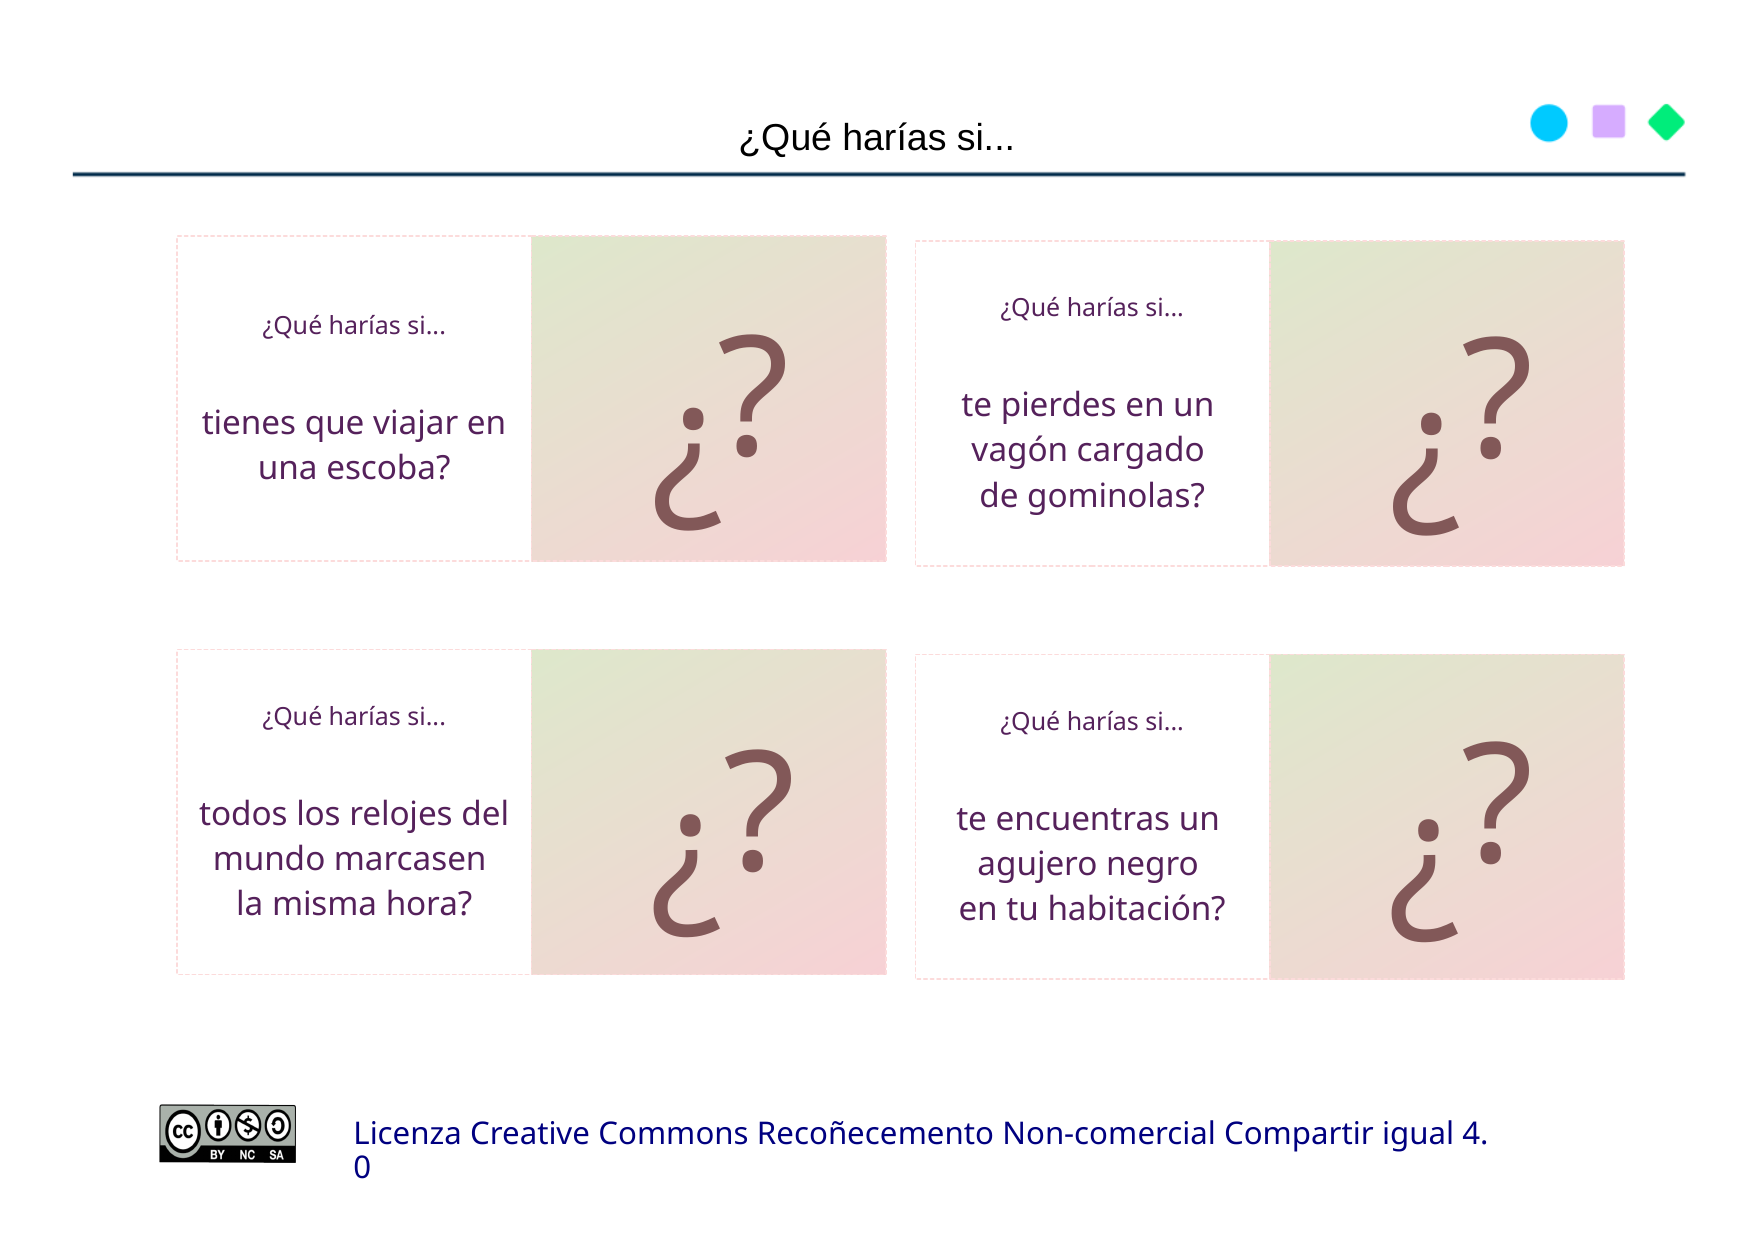

¿Qué harías si...
?
?
¿Qué harías si...
 tienes que viajar en
una escoba?
?
?
¿Qué harías si...
te pierdes en un
vagón cargado
de gominolas?
?
?
?
¿Qué harías si...
 todos los relojes del
mundo marcasen
la misma hora?
?
¿Qué harías si...
te encuentras un
agujero negro
en tu habitación?
Licenza Creative Commons Recoñecemento Non-comercial Compartir igual 4.0